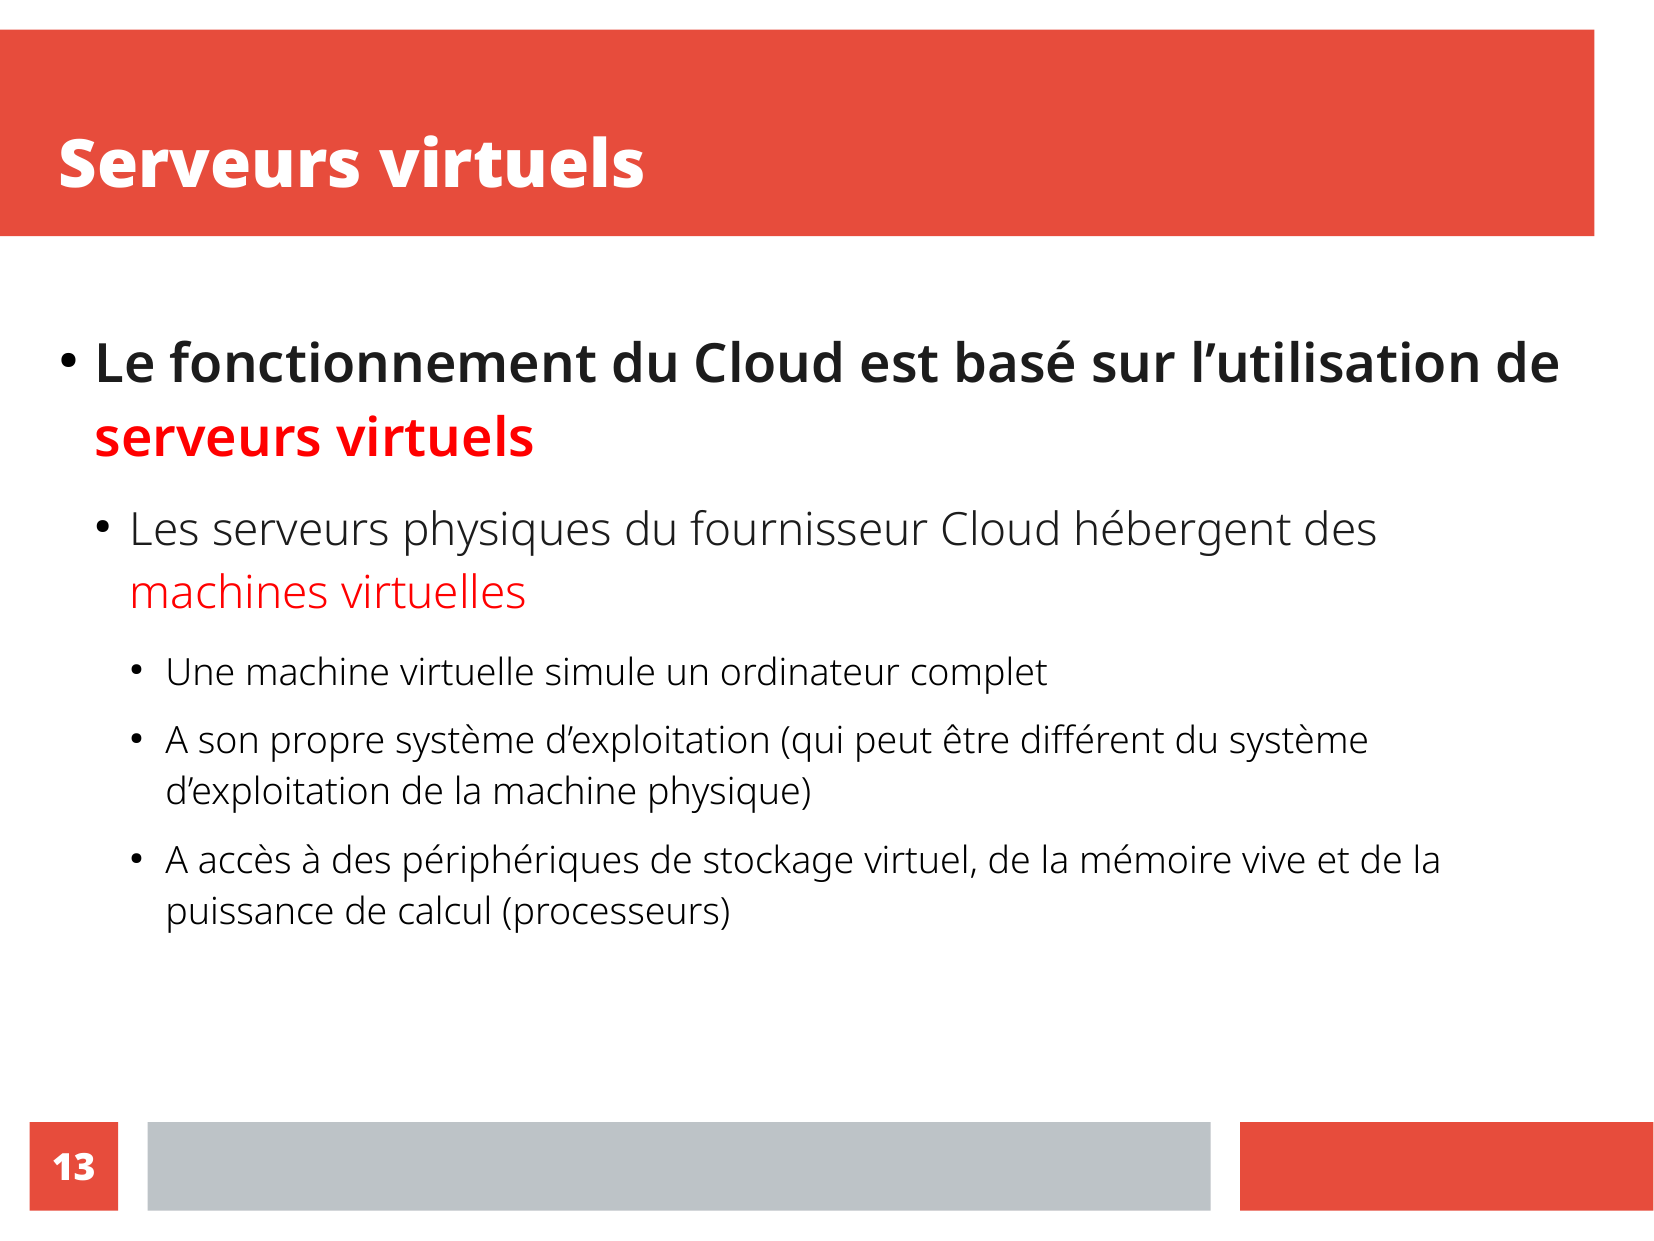

# Serveurs virtuels
Le fonctionnement du Cloud est basé sur l’utilisation de serveurs virtuels
Les serveurs physiques du fournisseur Cloud hébergent des machines virtuelles
Une machine virtuelle simule un ordinateur complet
A son propre système d’exploitation (qui peut être différent du système d’exploitation de la machine physique)
A accès à des périphériques de stockage virtuel, de la mémoire vive et de la puissance de calcul (processeurs)
13